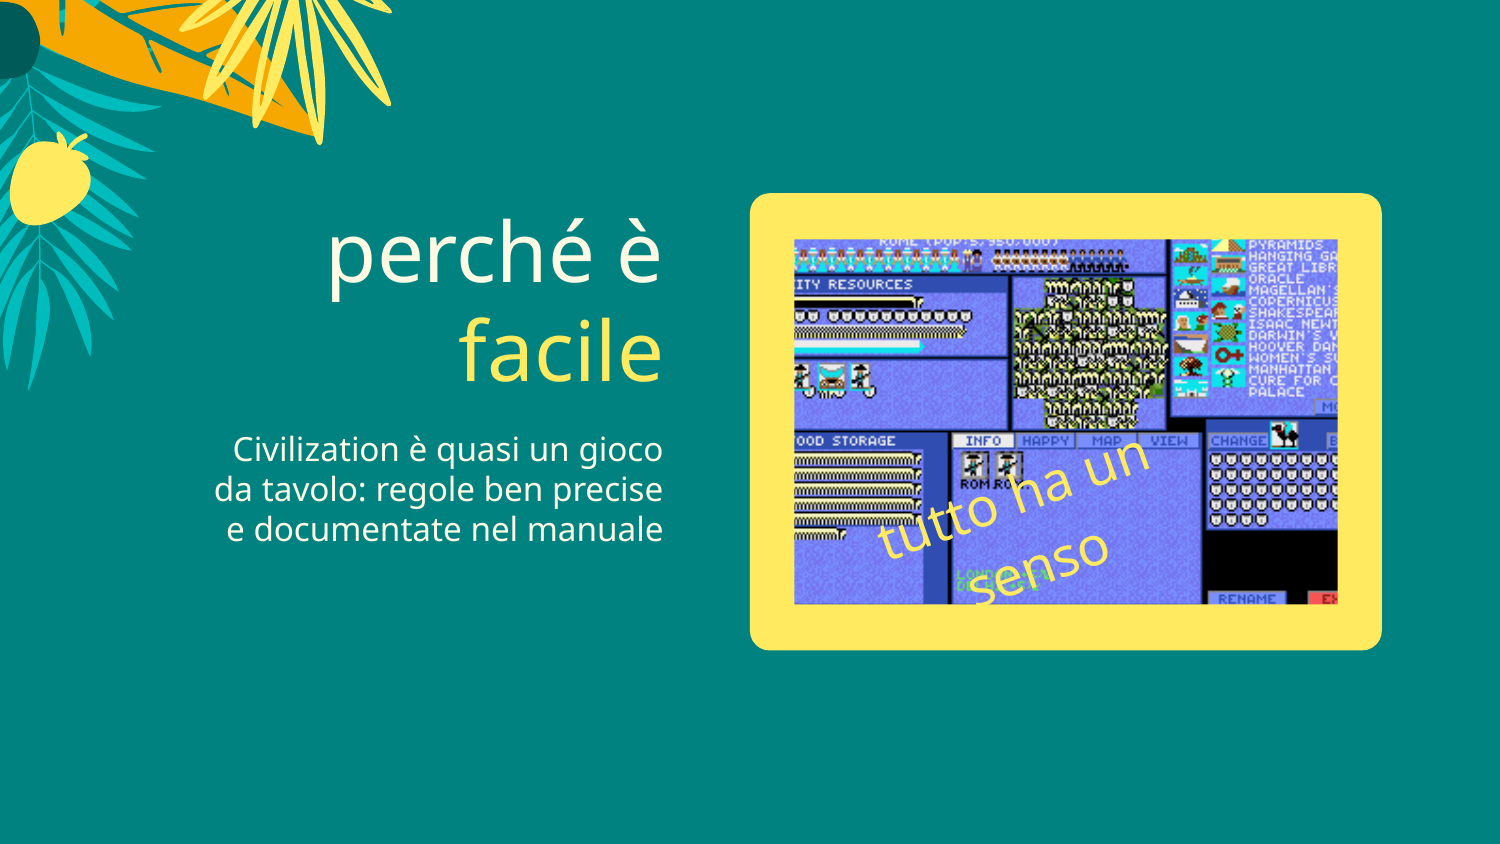

# perché è facile
Civilization è quasi un gioco da tavolo: regole ben precise e documentate nel manuale
tutto ha un senso